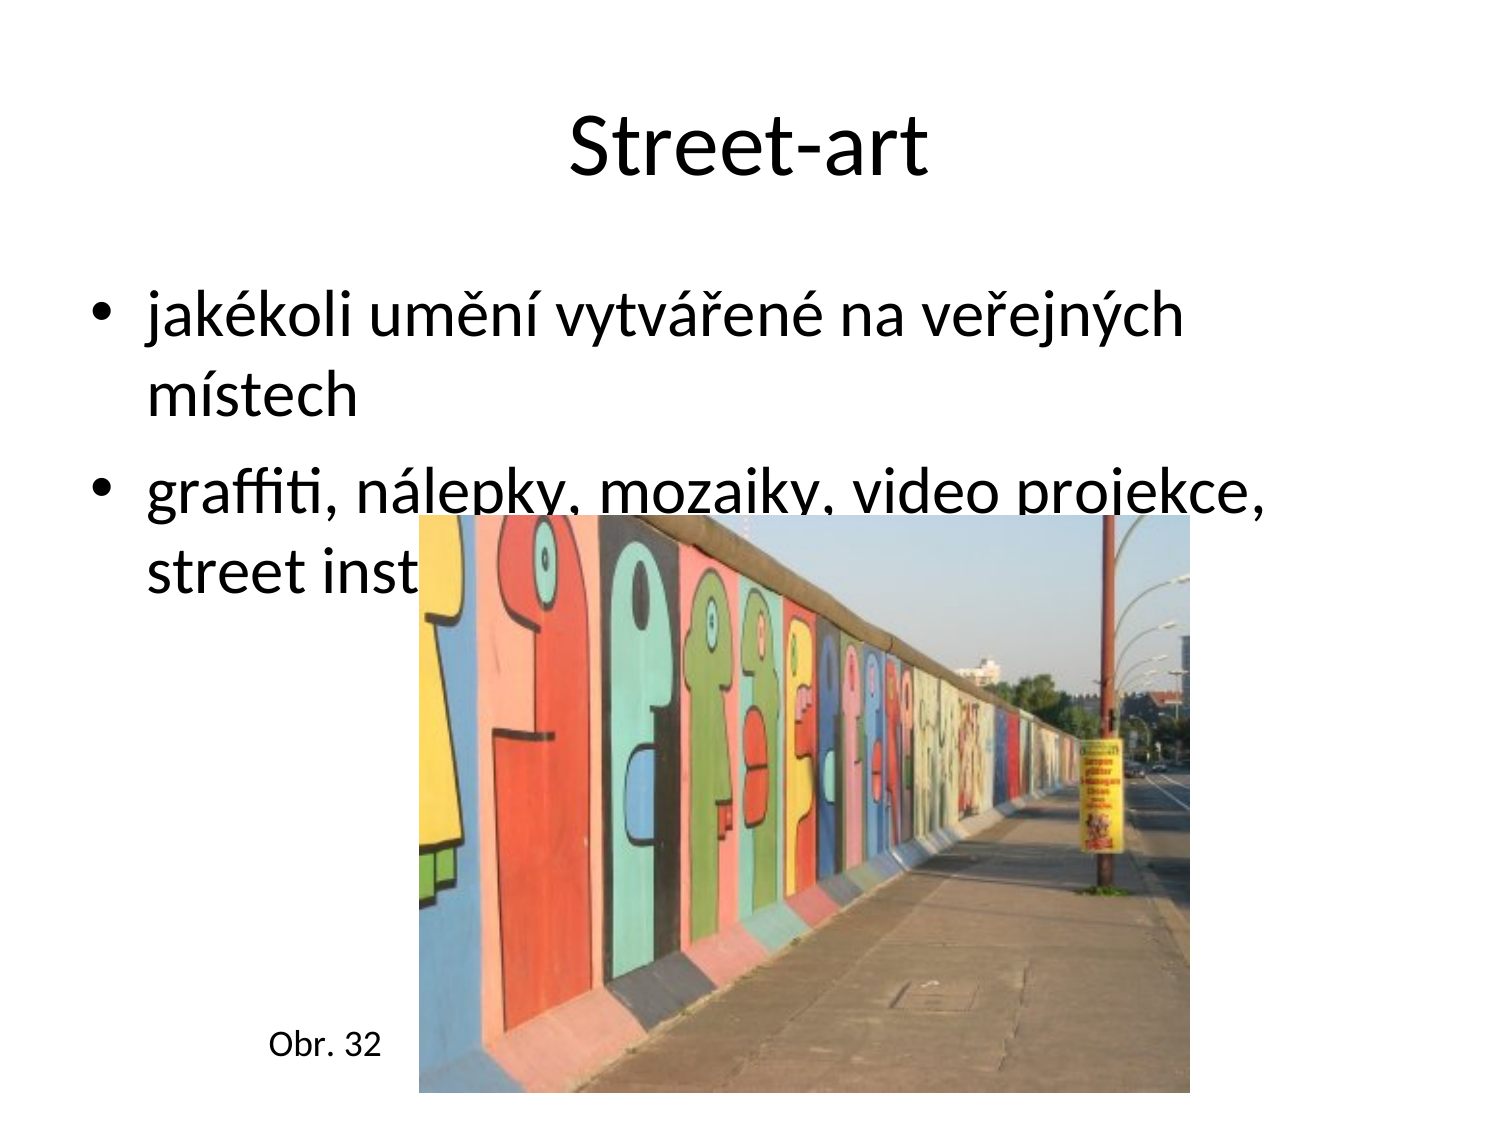

# Street-art
jakékoli umění vytvářené na veřejných místech
graffiti, nálepky, mozaiky, video projekce, street instalace, …, tanec, …
Obr. 32